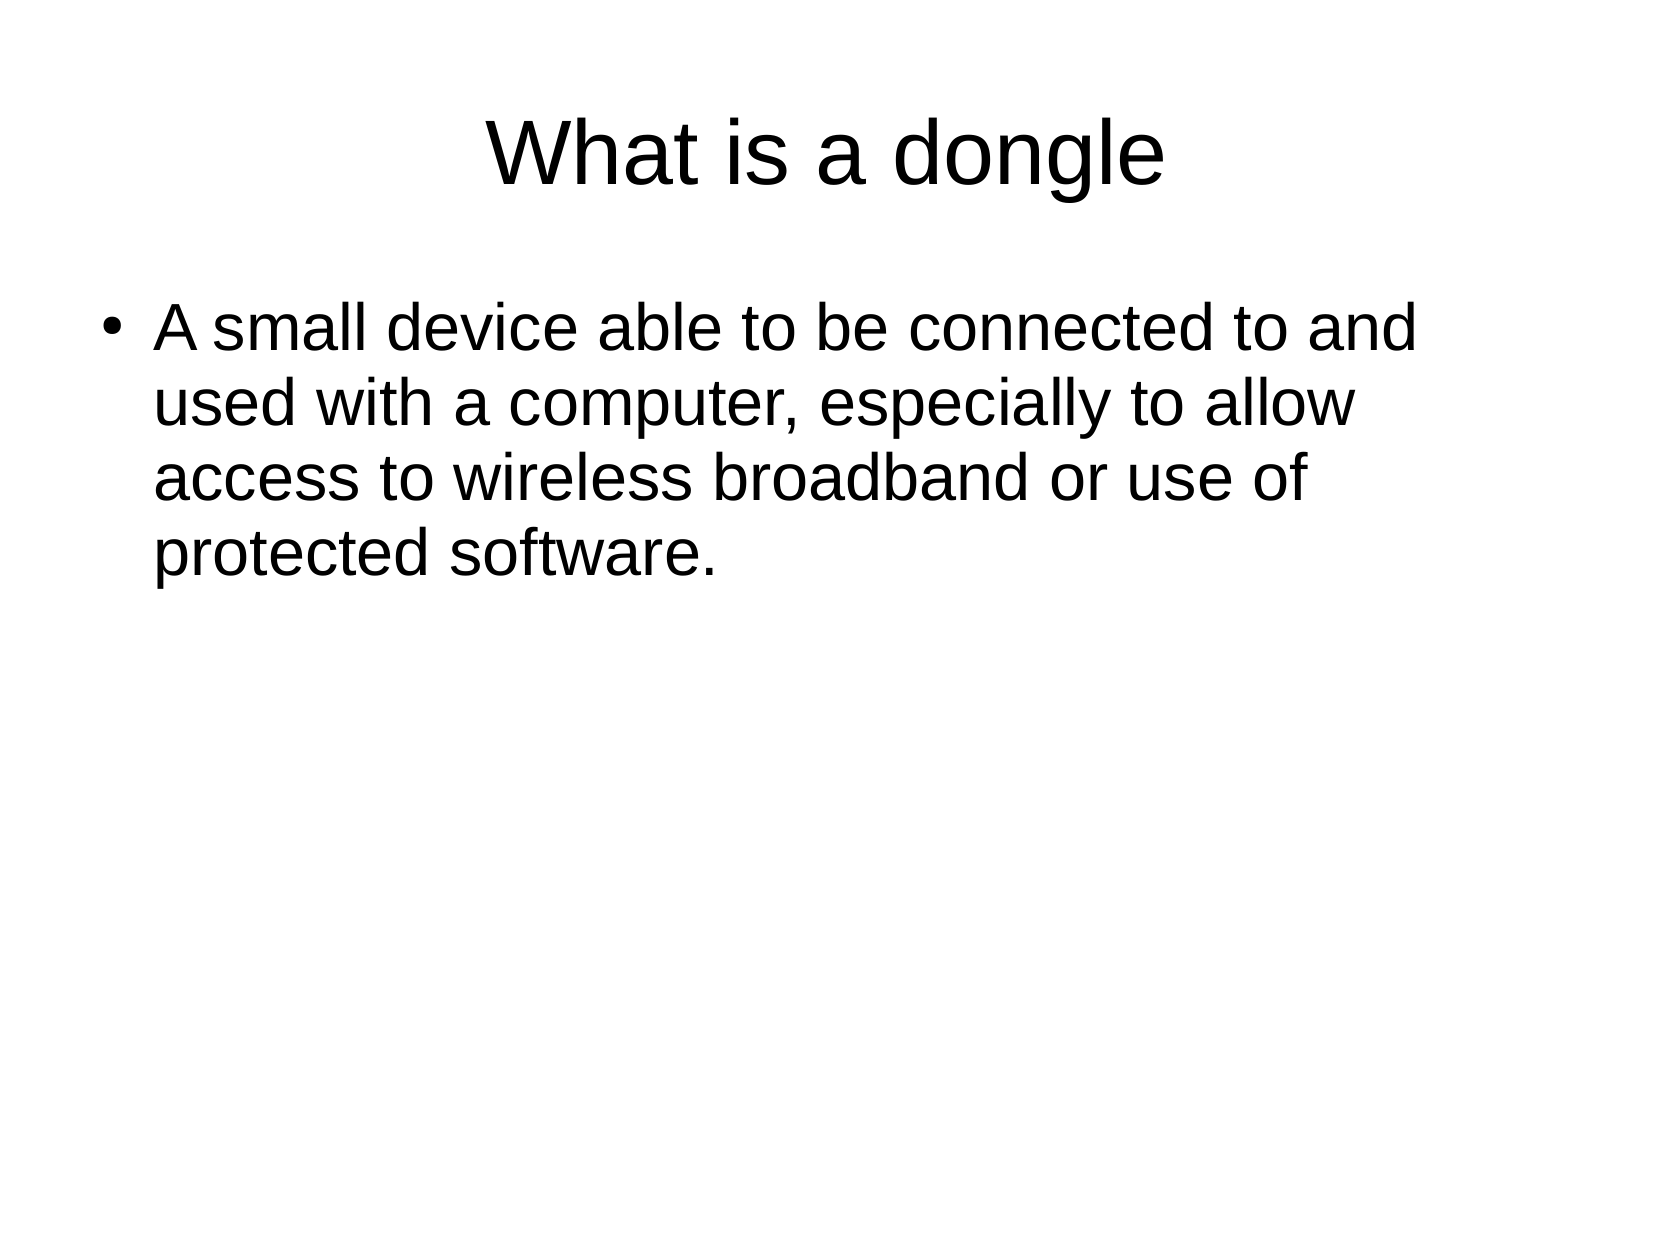

# What is a dongle
A small device able to be connected to and used with a computer, especially to allow access to wireless broadband or use of protected software.